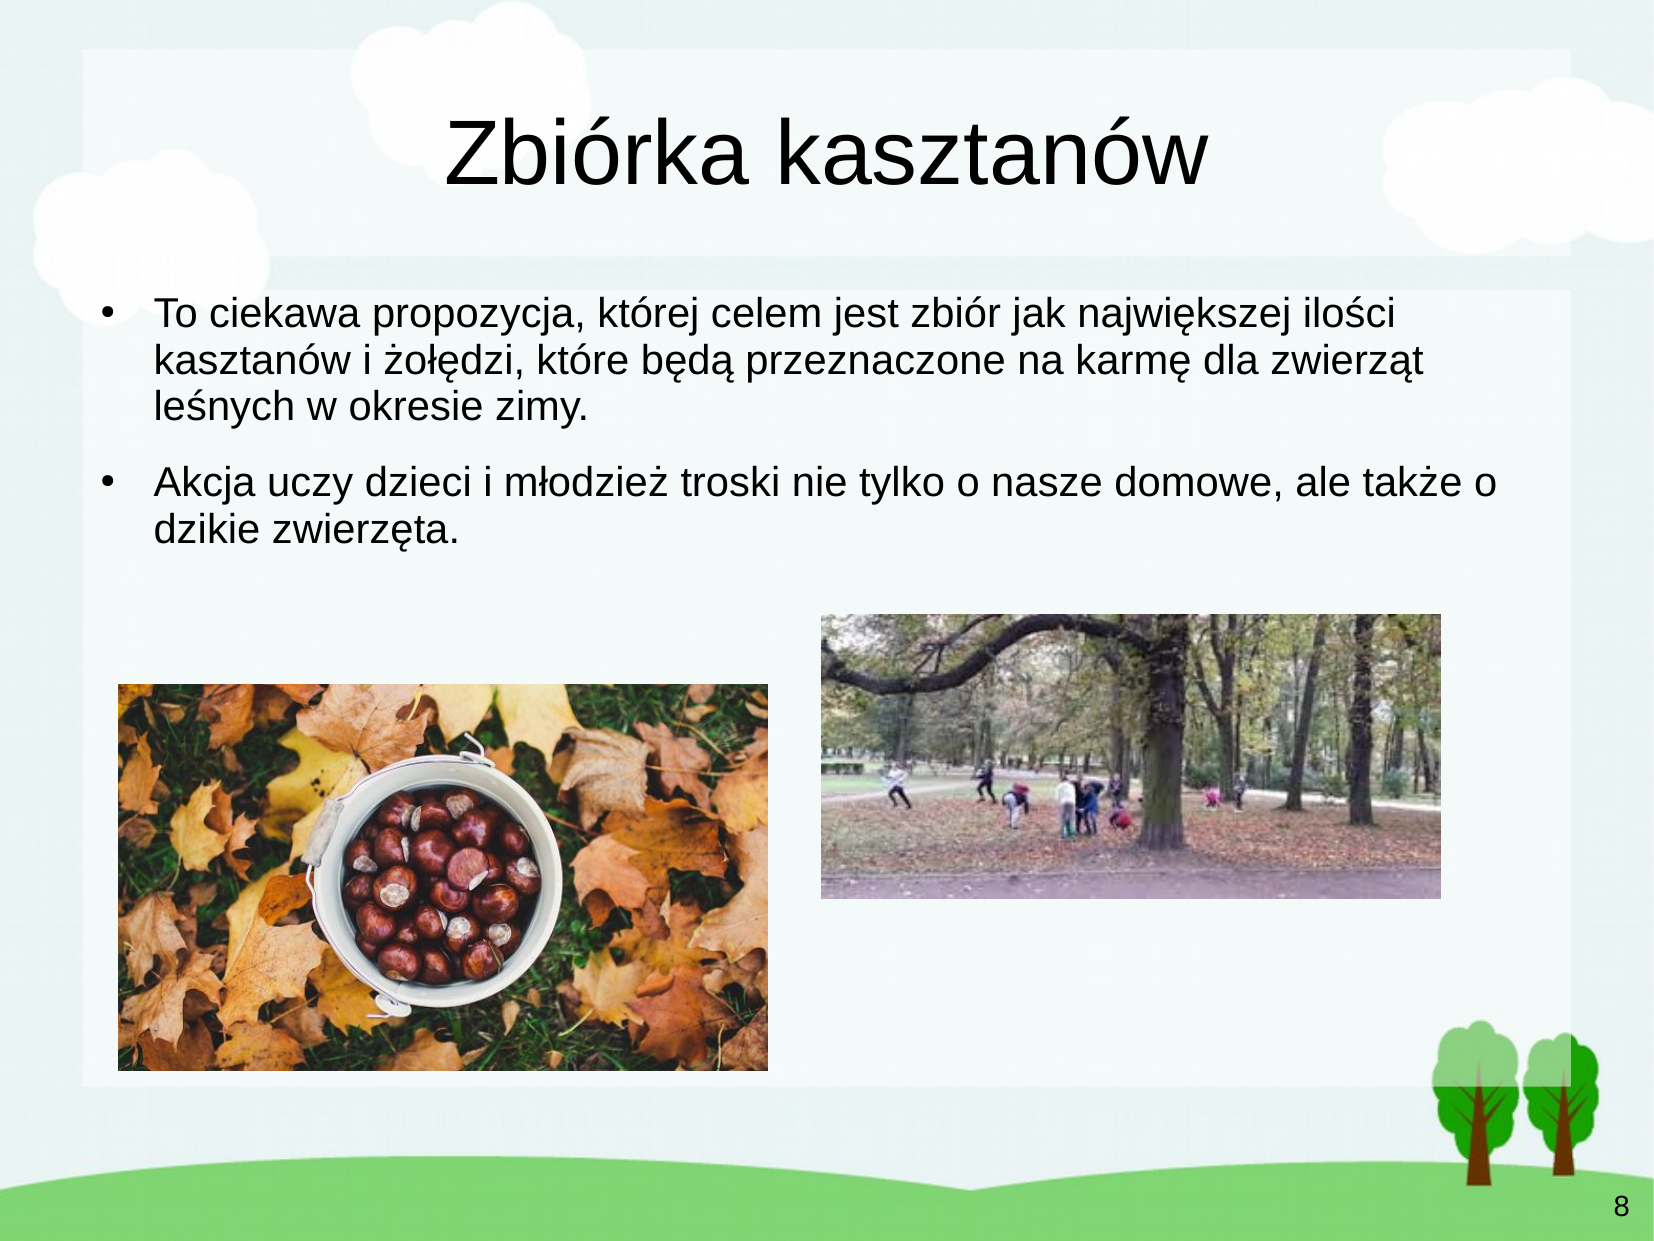

# Zbiórka kasztanów
To ciekawa propozycja, której celem jest zbiór jak największej ilości kasztanów i żołędzi, które będą przeznaczone na karmę dla zwierząt leśnych w okresie zimy.
Akcja uczy dzieci i młodzież troski nie tylko o nasze domowe, ale także o dzikie zwierzęta.
8